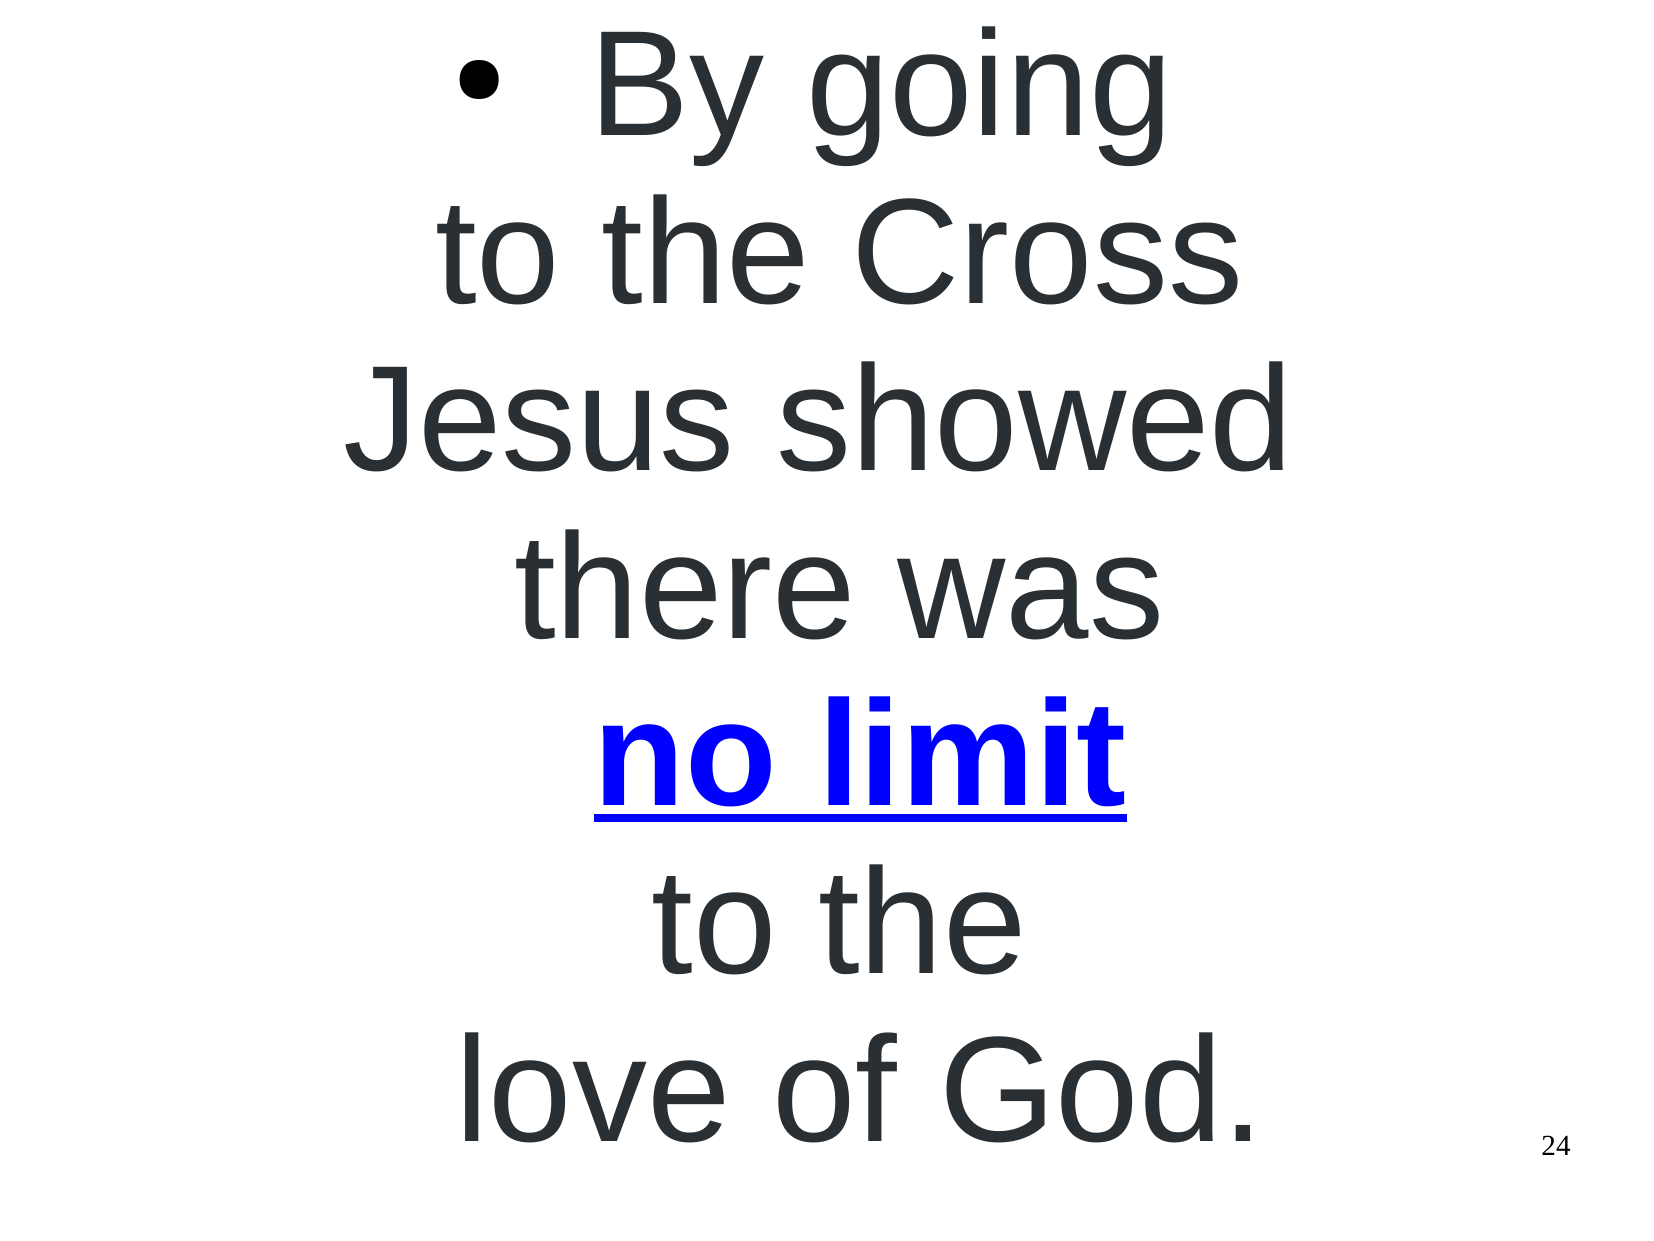

# By going to the Cross Jesus showed there was no limit to the love of God.
24